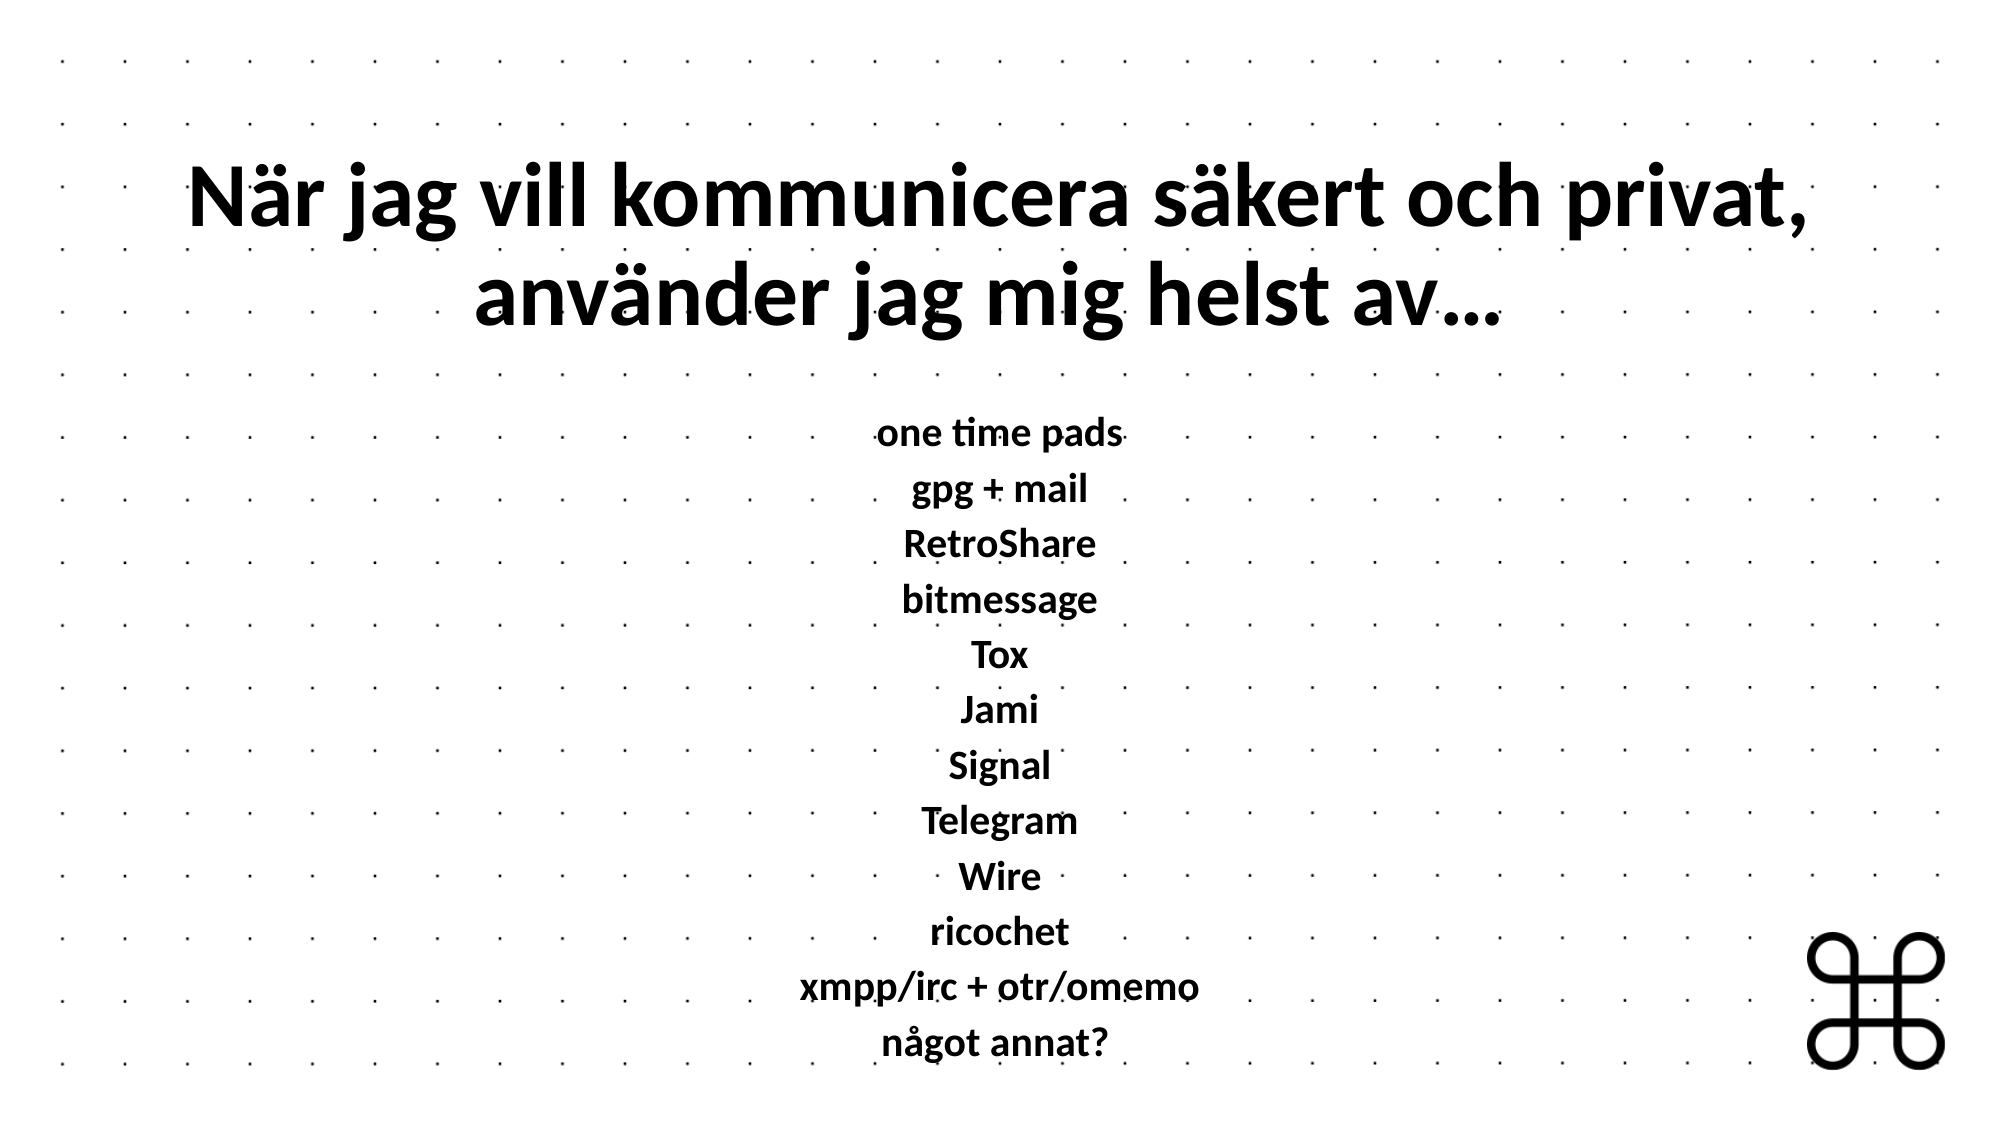

När jag vill kommunicera säkert och privat, använder jag mig helst av…
one time pads
gpg + mail
RetroShare
bitmessage
Tox
Jami
Signal
Telegram
Wire
ricochet
xmpp/irc + otr/omemo
något annat?